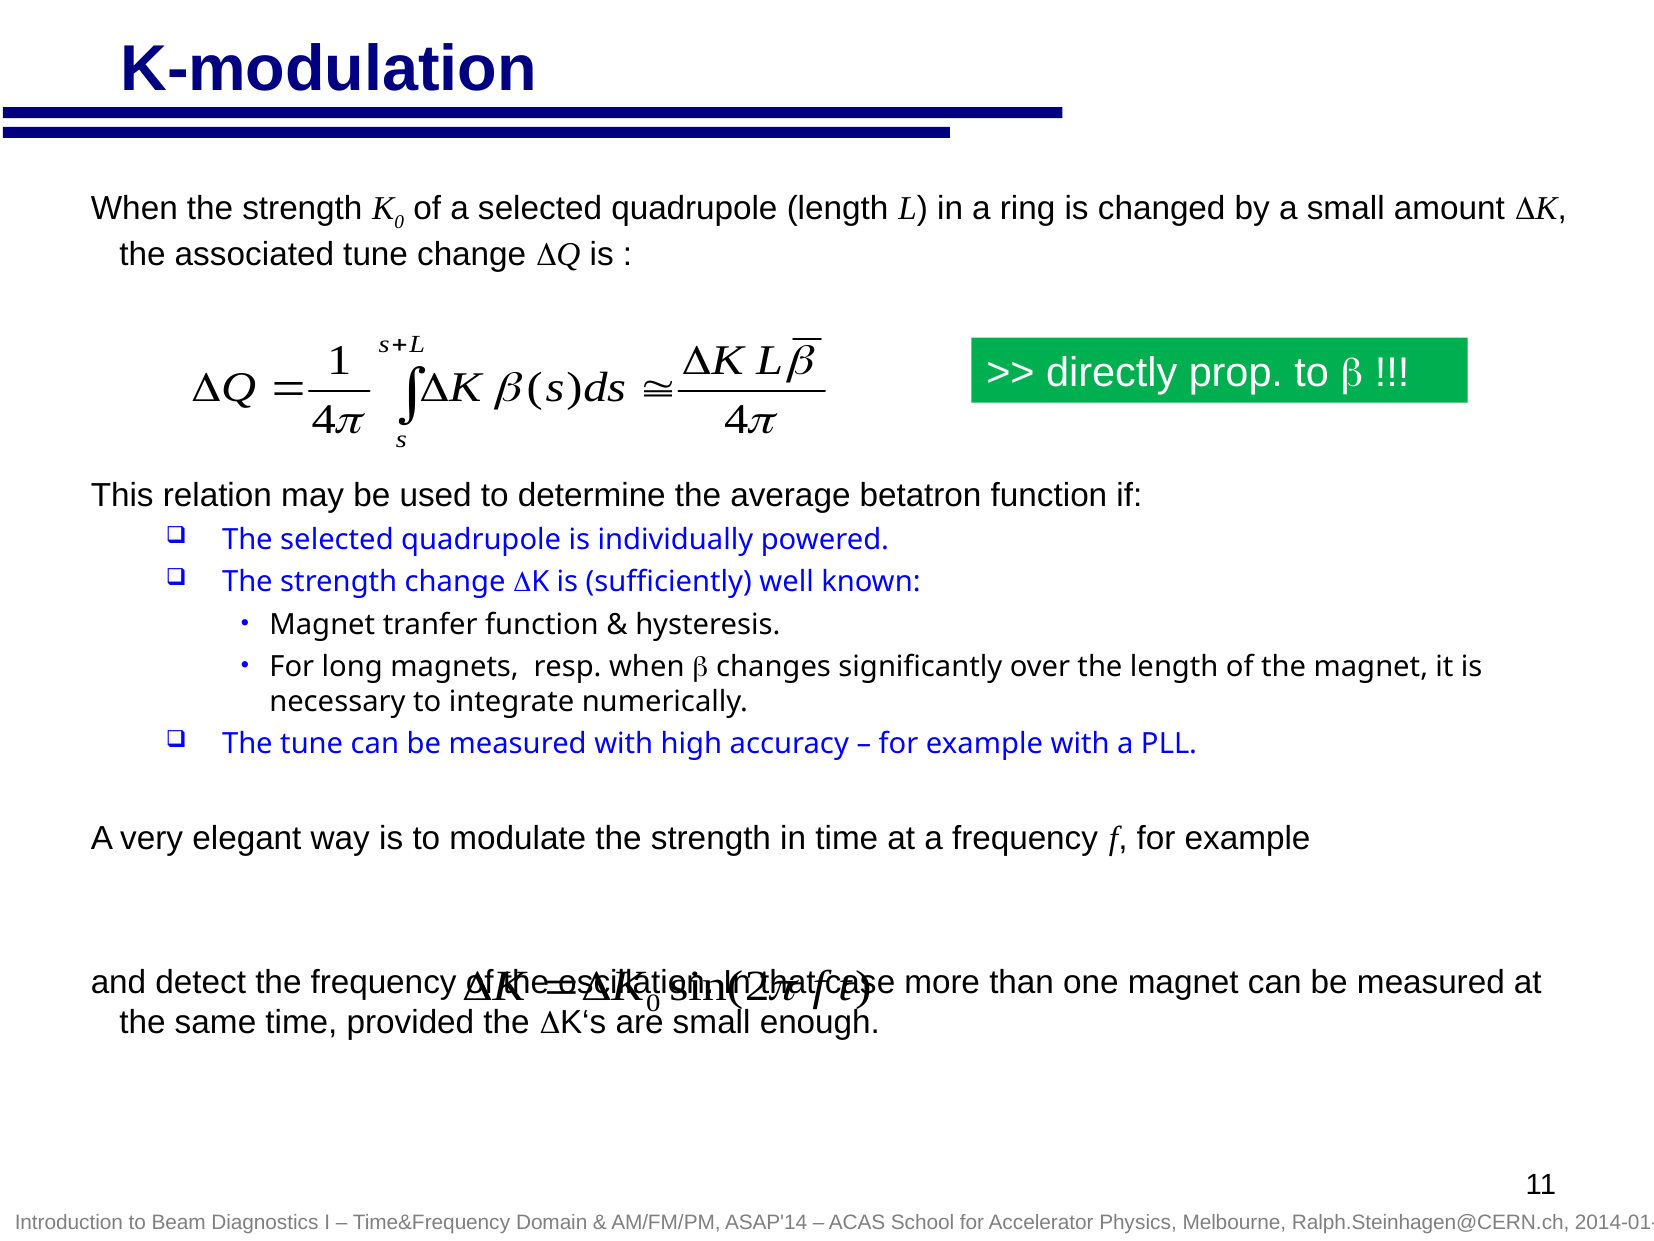

# K-modulation
When the strength K0 of a selected quadrupole (length L) in a ring is changed by a small amount K, the associated tune change Q is :
This relation may be used to determine the average betatron function if:
The selected quadrupole is individually powered.
The strength change K is (sufficiently) well known:
Magnet tranfer function & hysteresis.
For long magnets, resp. when  changes significantly over the length of the magnet, it is necessary to integrate numerically.
The tune can be measured with high accuracy – for example with a PLL.
A very elegant way is to modulate the strength in time at a frequency f, for example
and detect the frequency of the oscillation. In that case more than one magnet can be measured at the same time, provided the K‘s are small enough.
>> directly prop. to  !!!